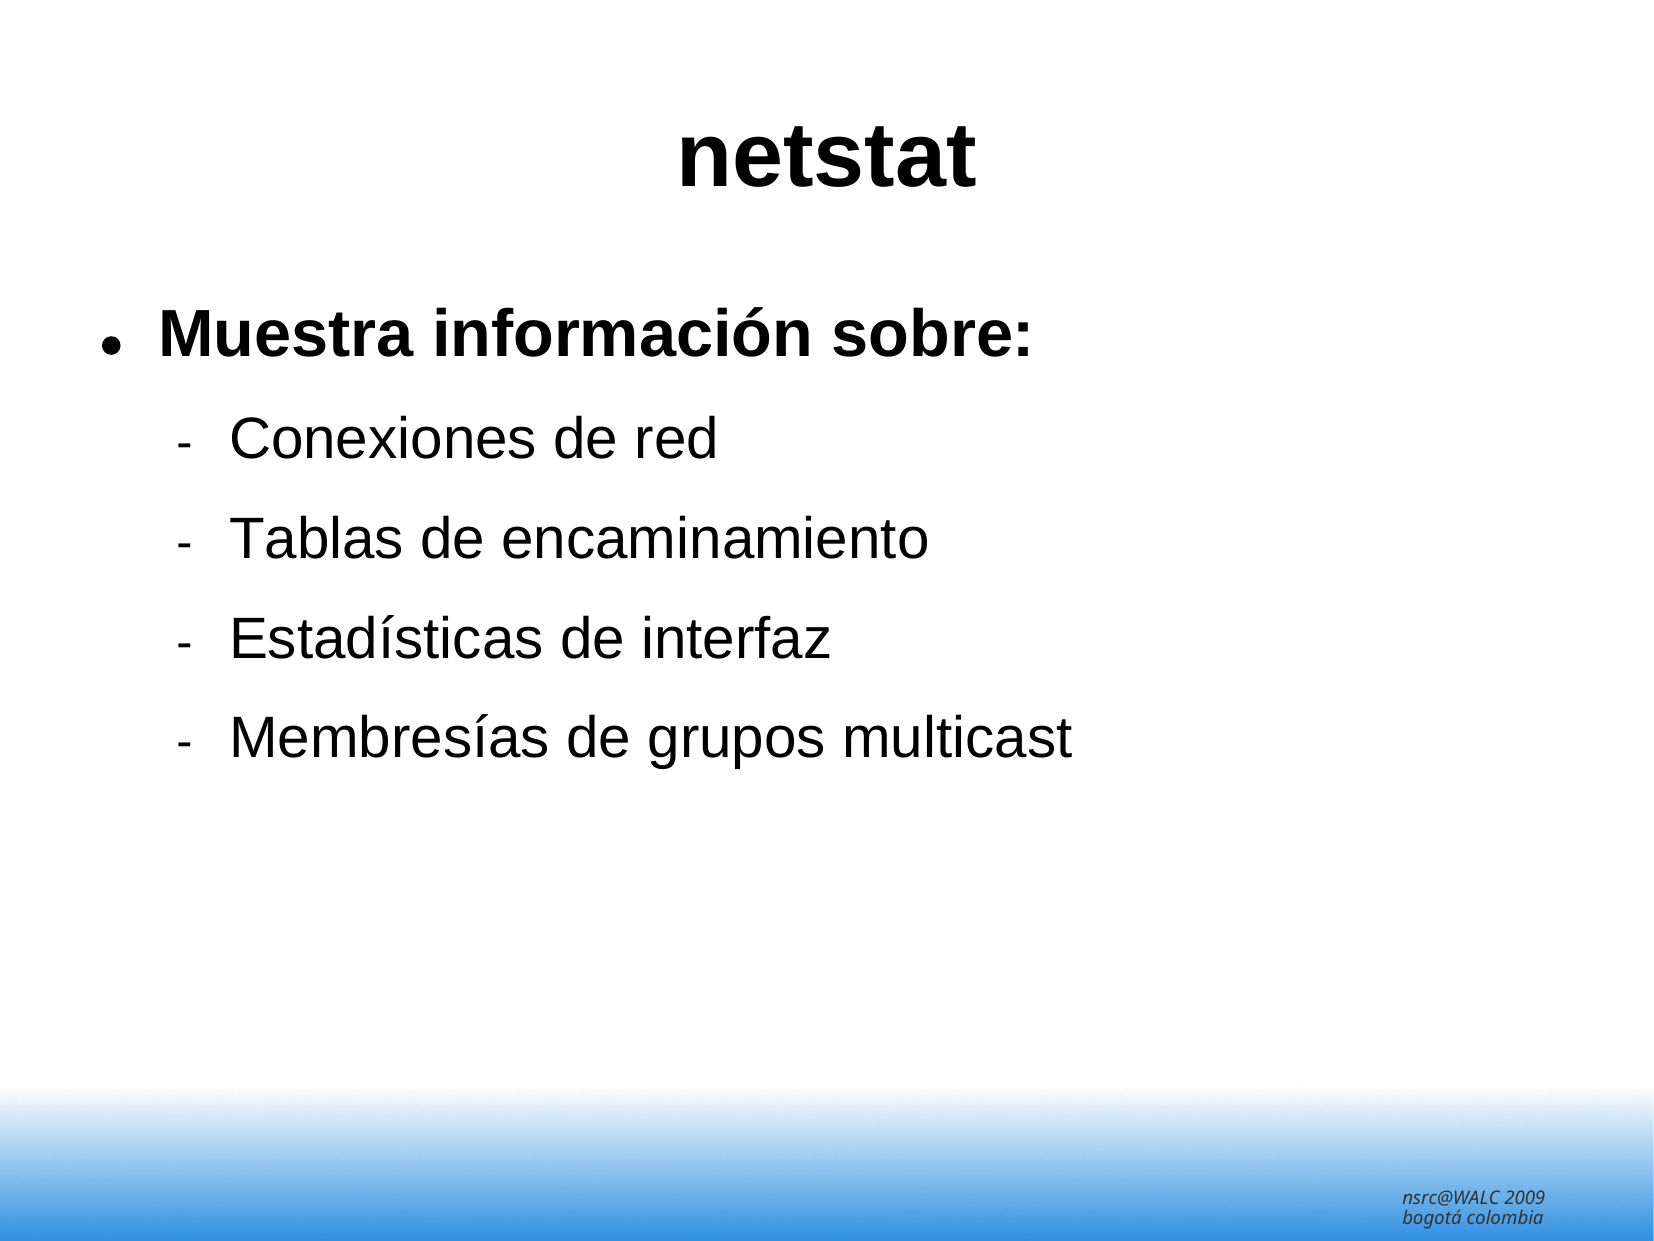

# netstat
	Muestra información sobre:
	Conexiones de red
	Tablas de encaminamiento
	Estadísticas de interfaz
	Membresías de grupos multicast